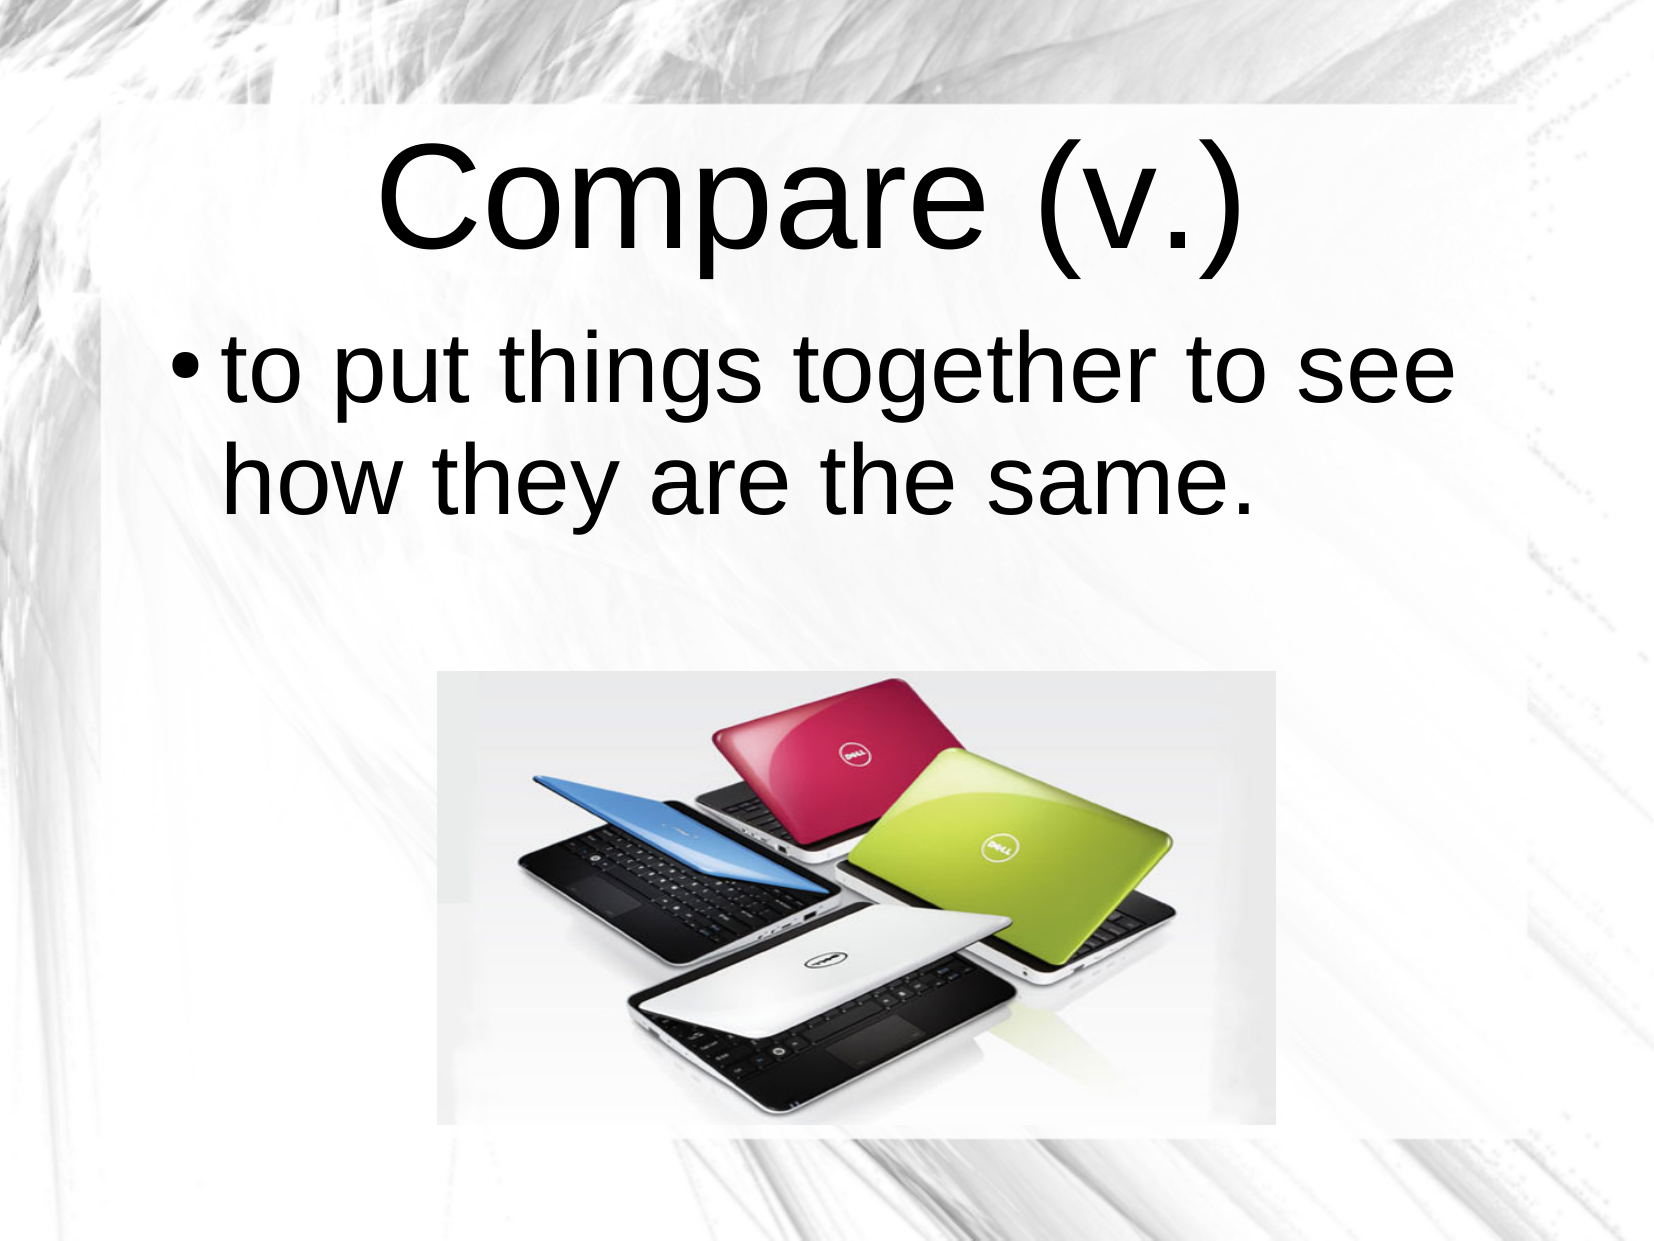

# Compare (v.)
to put things together to see how they are the same.